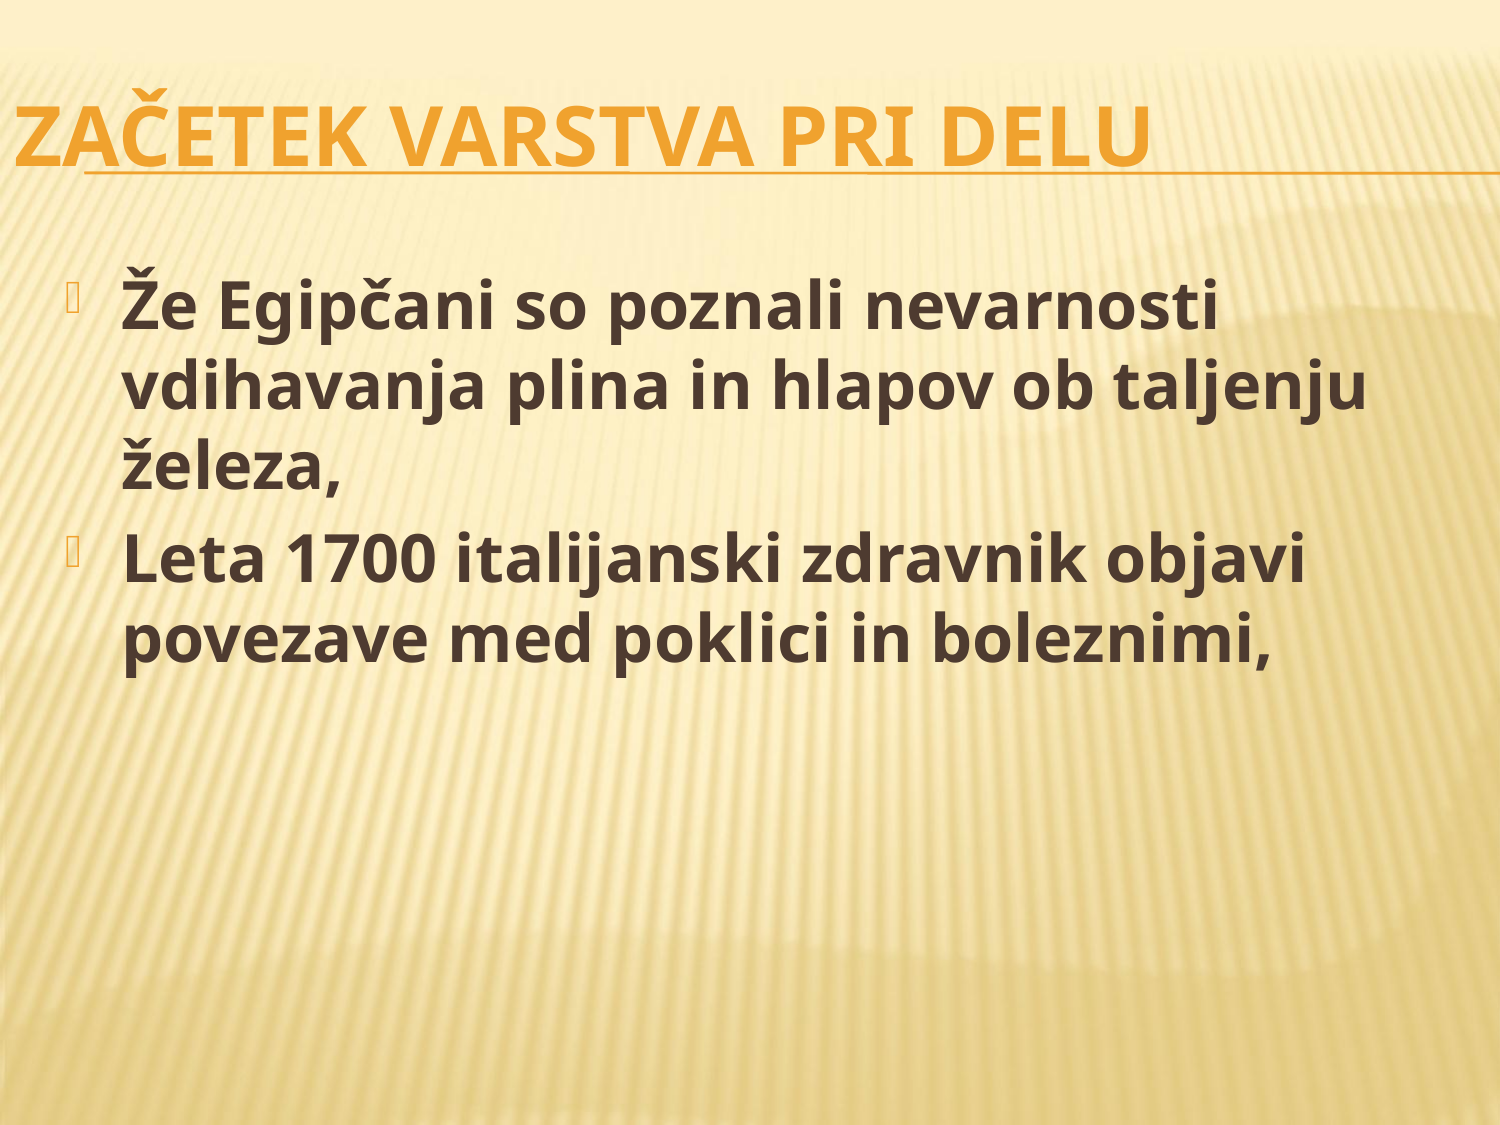

# ZAČETEK VARSTVA PRI DELU
Že Egipčani so poznali nevarnosti vdihavanja plina in hlapov ob taljenju železa,
Leta 1700 italijanski zdravnik objavi povezave med poklici in boleznimi,